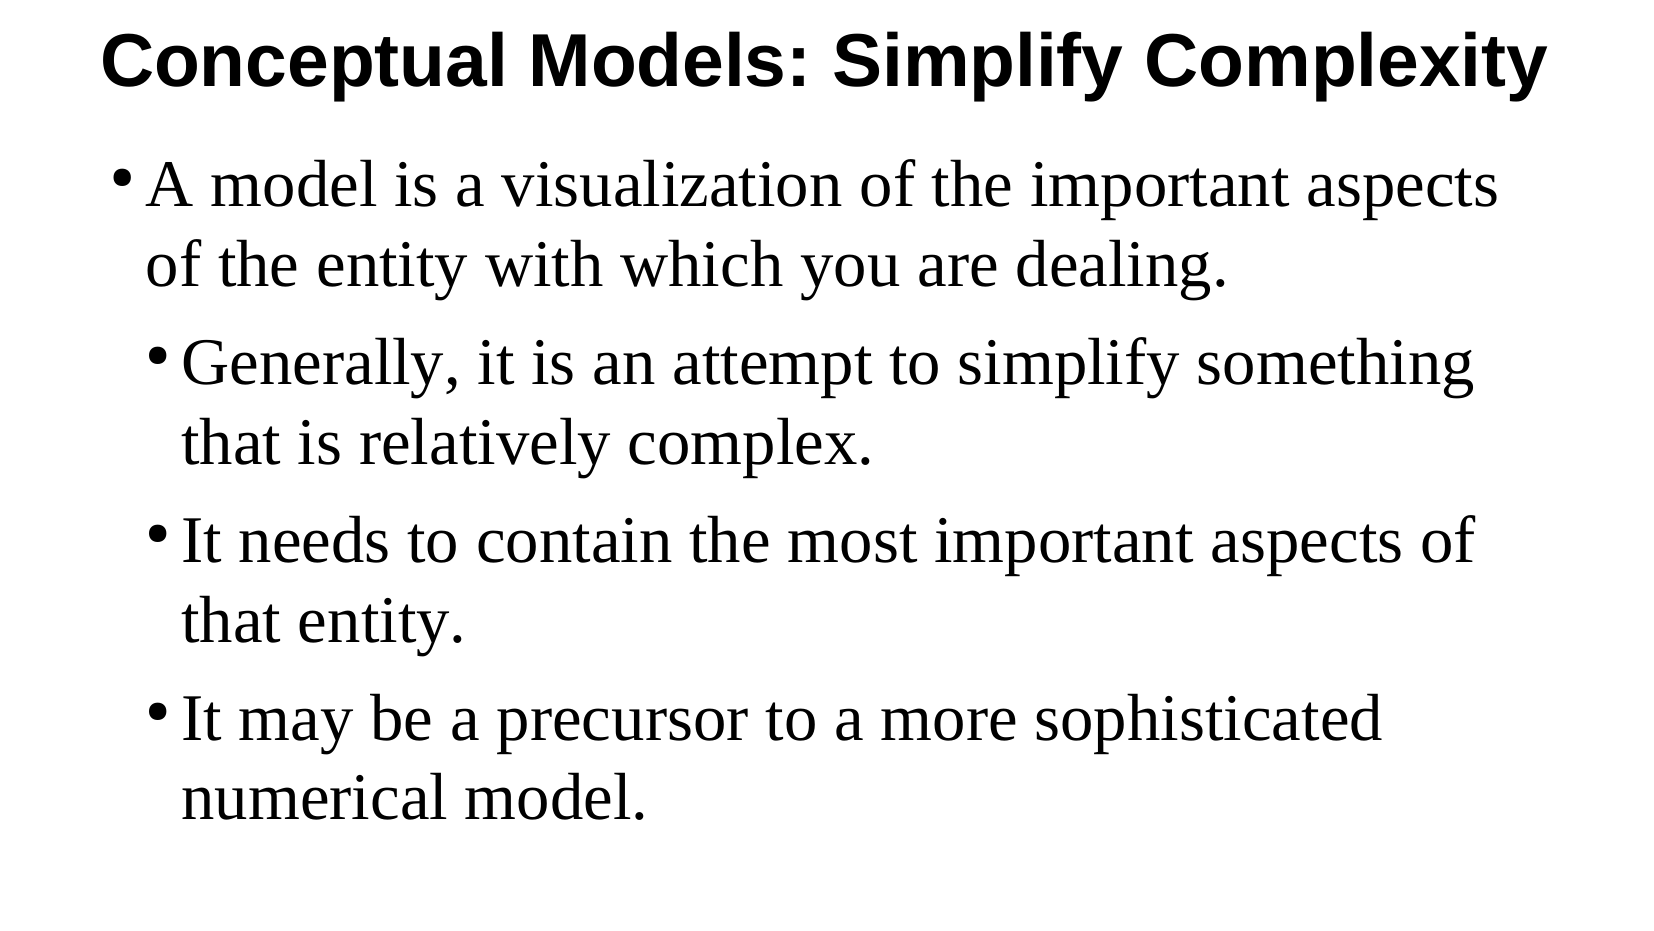

# Conceptual Models: Simplify Complexity
A model is a visualization of the important aspects of the entity with which you are dealing.
Generally, it is an attempt to simplify something that is relatively complex.
It needs to contain the most important aspects of that entity.
It may be a precursor to a more sophisticated numerical model.